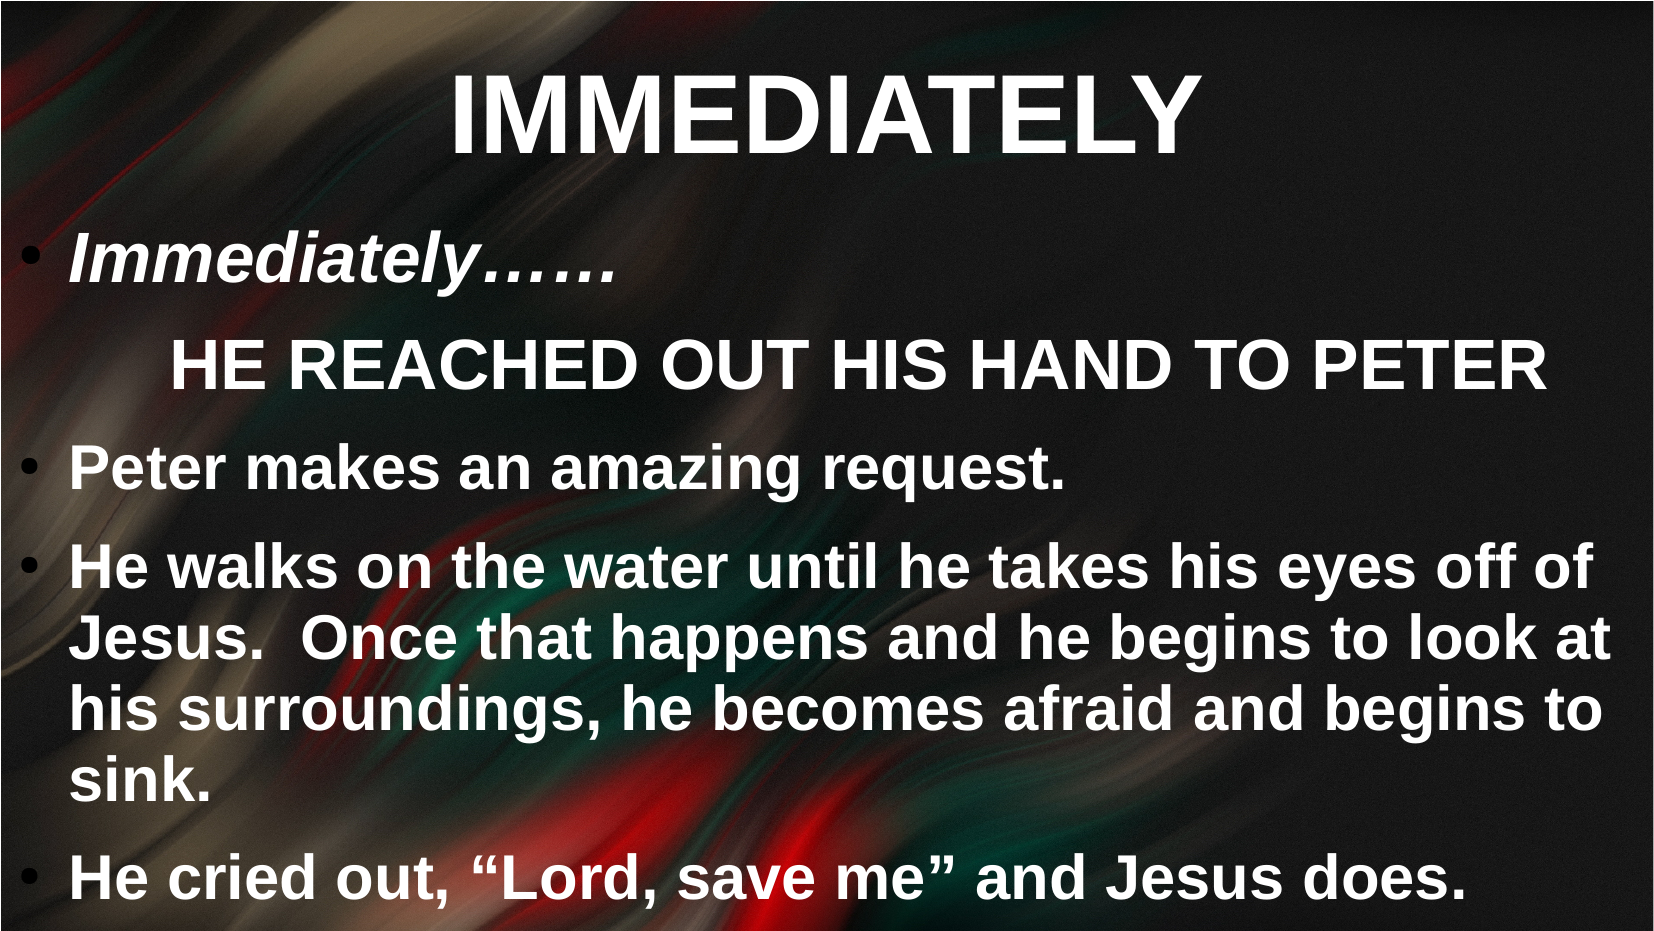

# IMMEDIATELY
Immediately……
HE REACHED OUT HIS HAND TO PETER
Peter makes an amazing request.
He walks on the water until he takes his eyes off of Jesus. Once that happens and he begins to look at his surroundings, he becomes afraid and begins to sink.
He cried out, “Lord, save me” and Jesus does.